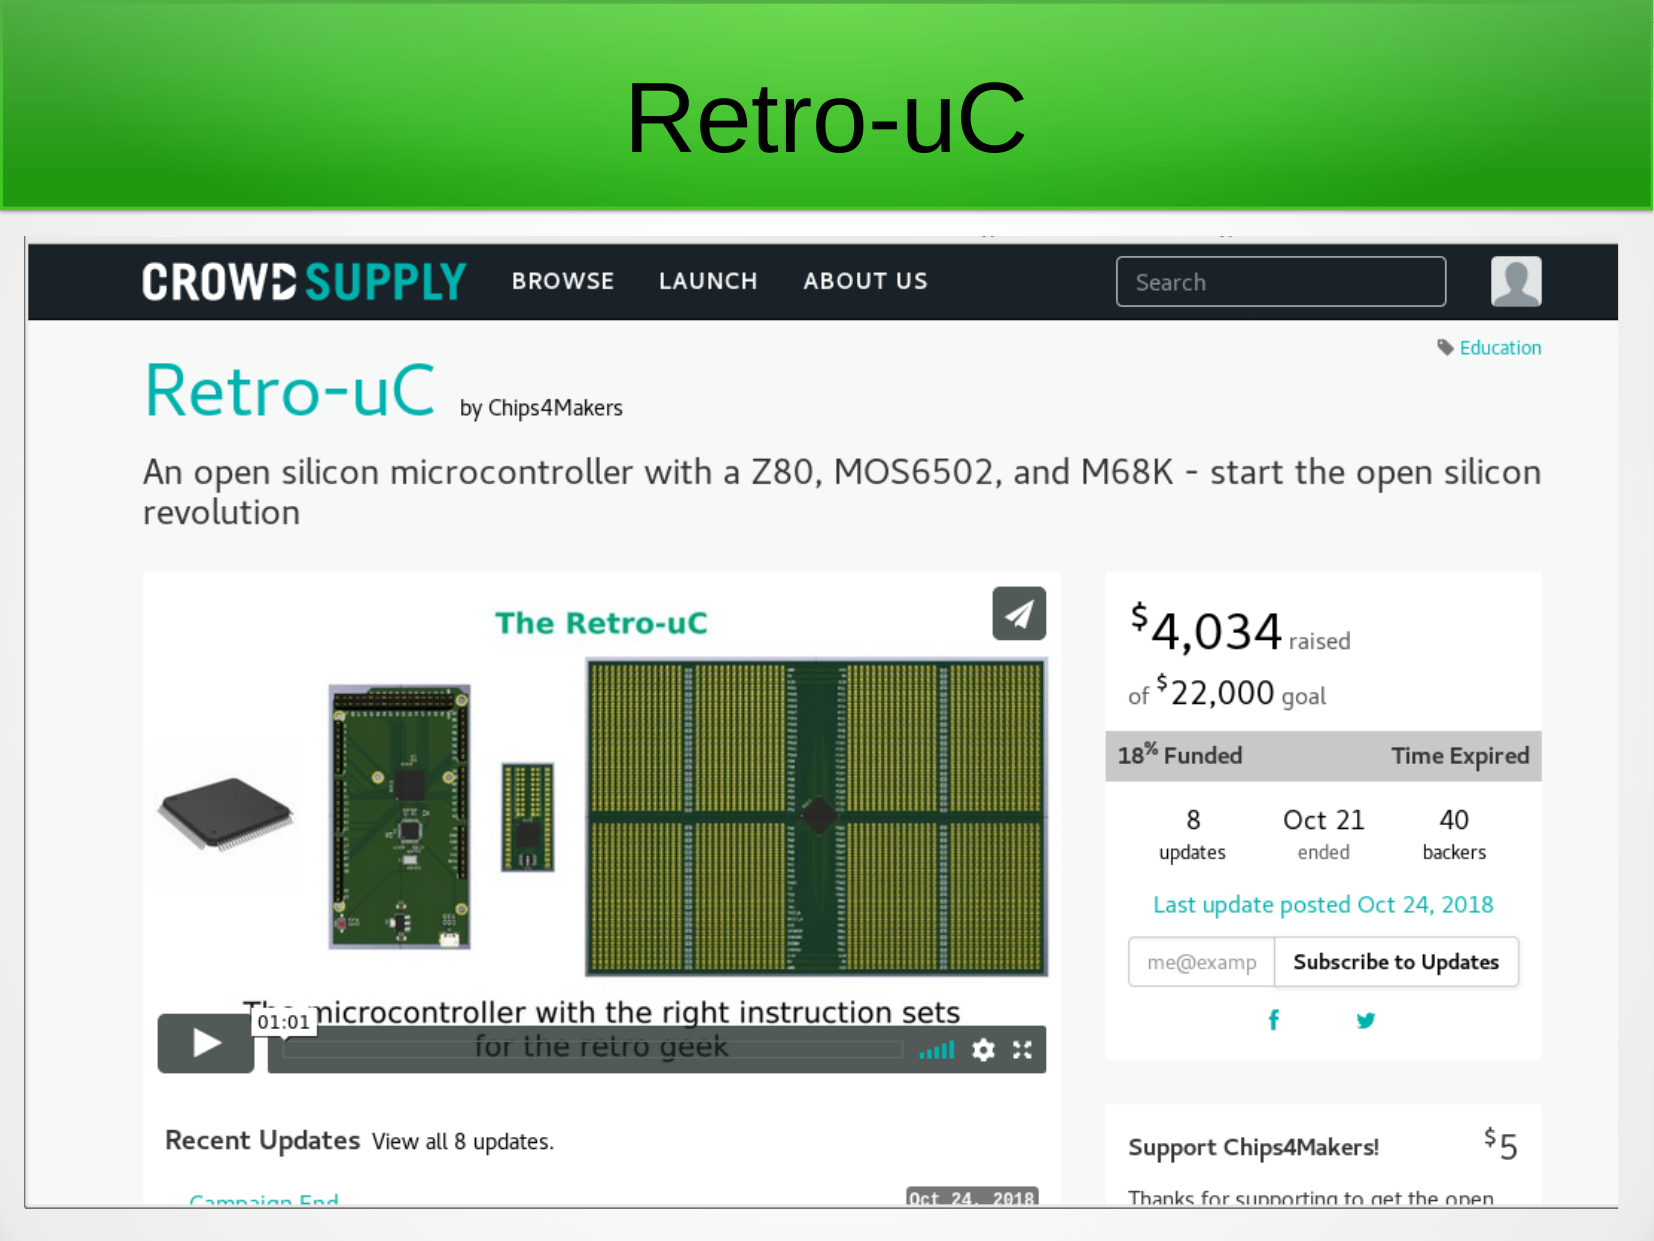

# Retro-uC
FOSDEM 2019
Perfect HDL ? - Staf Verhaegen
5